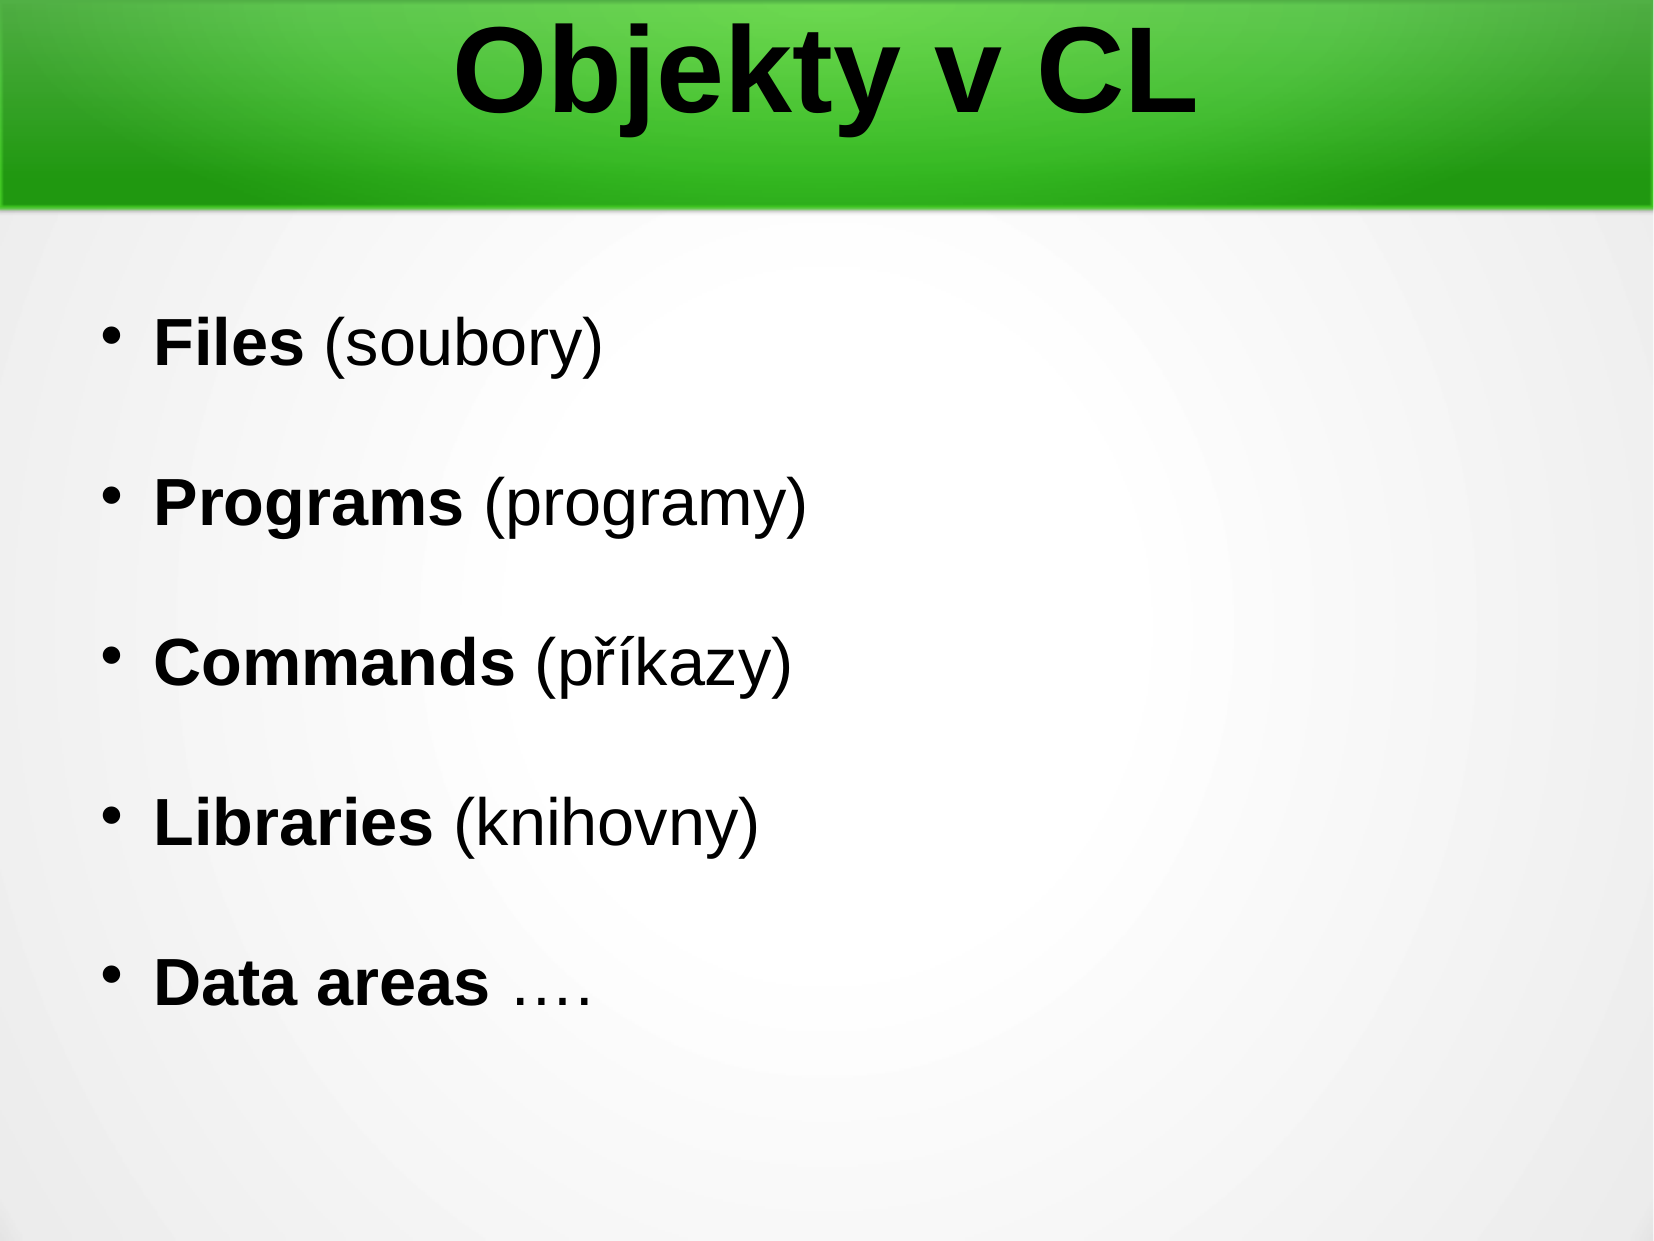

Objekty v CL
Files (soubory)
Programs (programy)
Commands (příkazy)
Libraries (knihovny)
Data areas ….